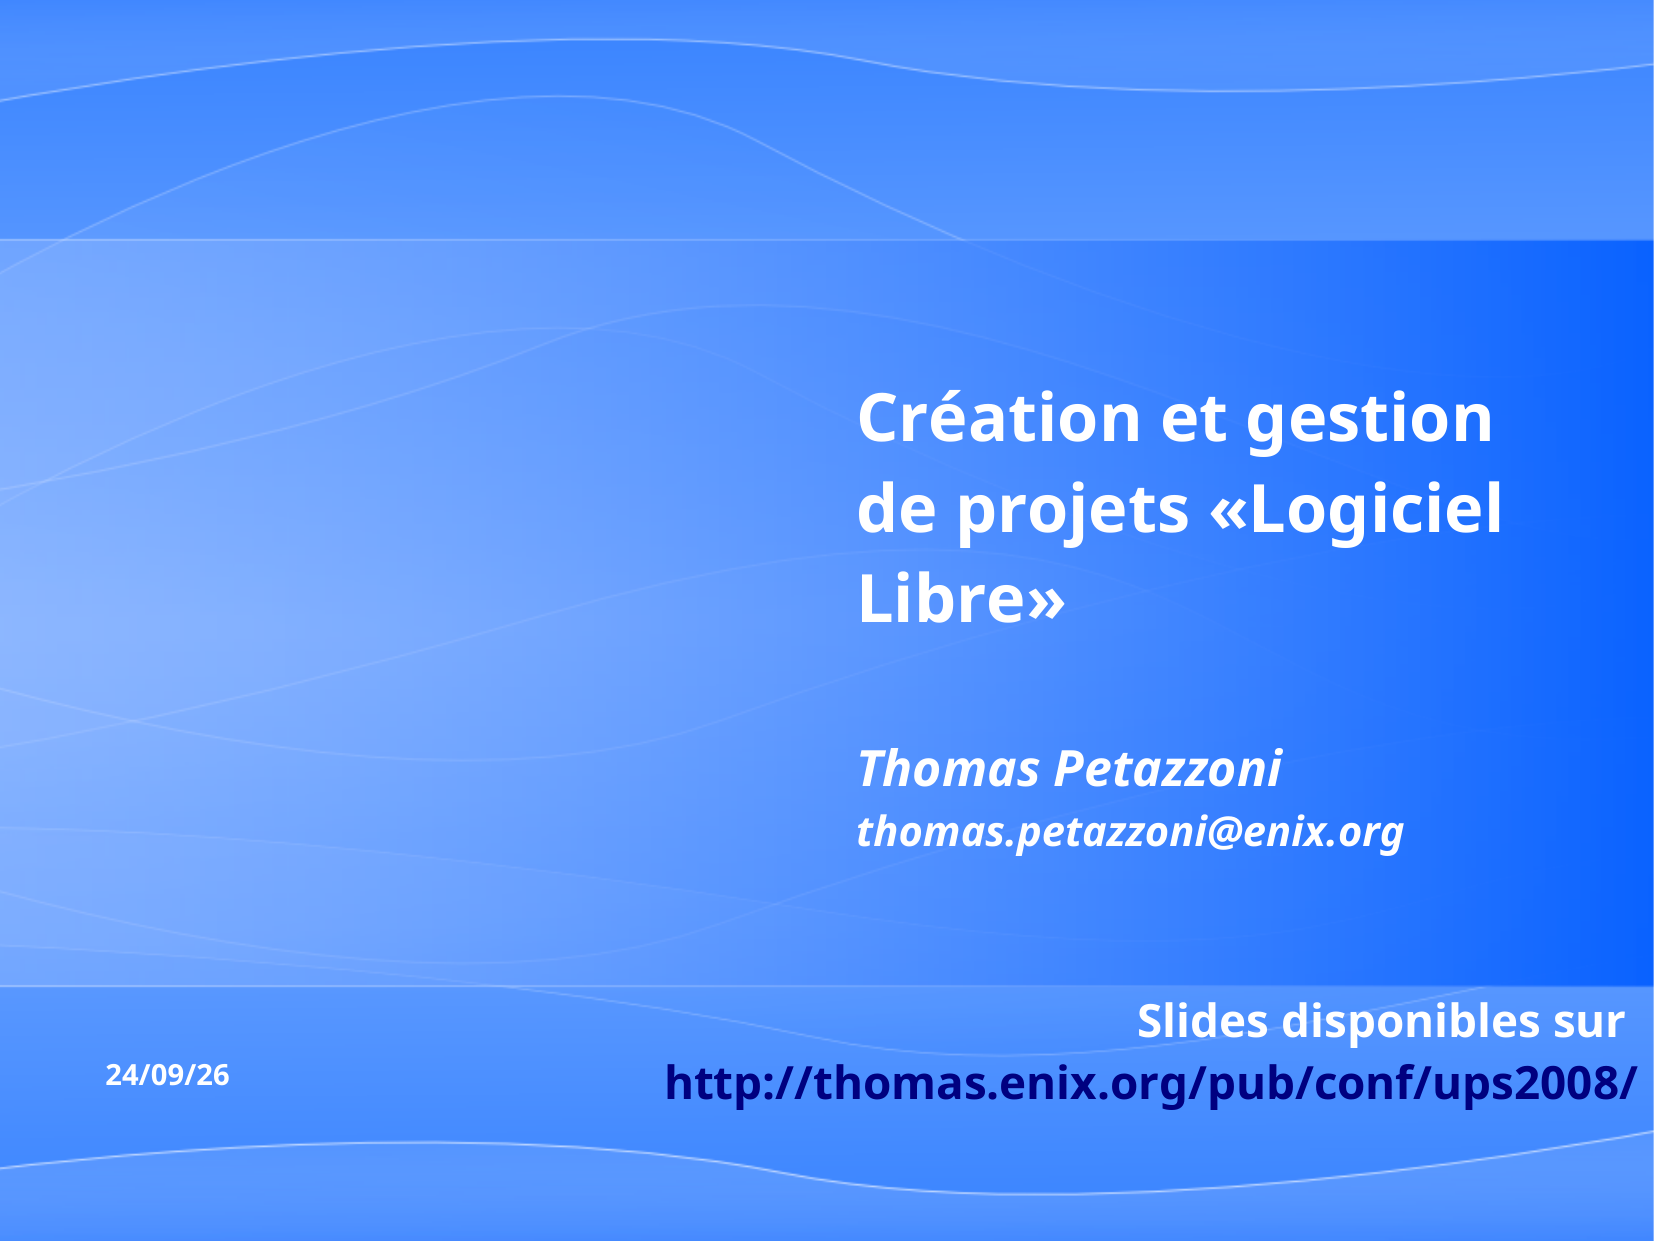

# Création et gestion de projets «Logiciel Libre» Thomas Petazzoni thomas.petazzoni@enix.org
Slides disponibles sur http://thomas.enix.org/pub/conf/ups2008/